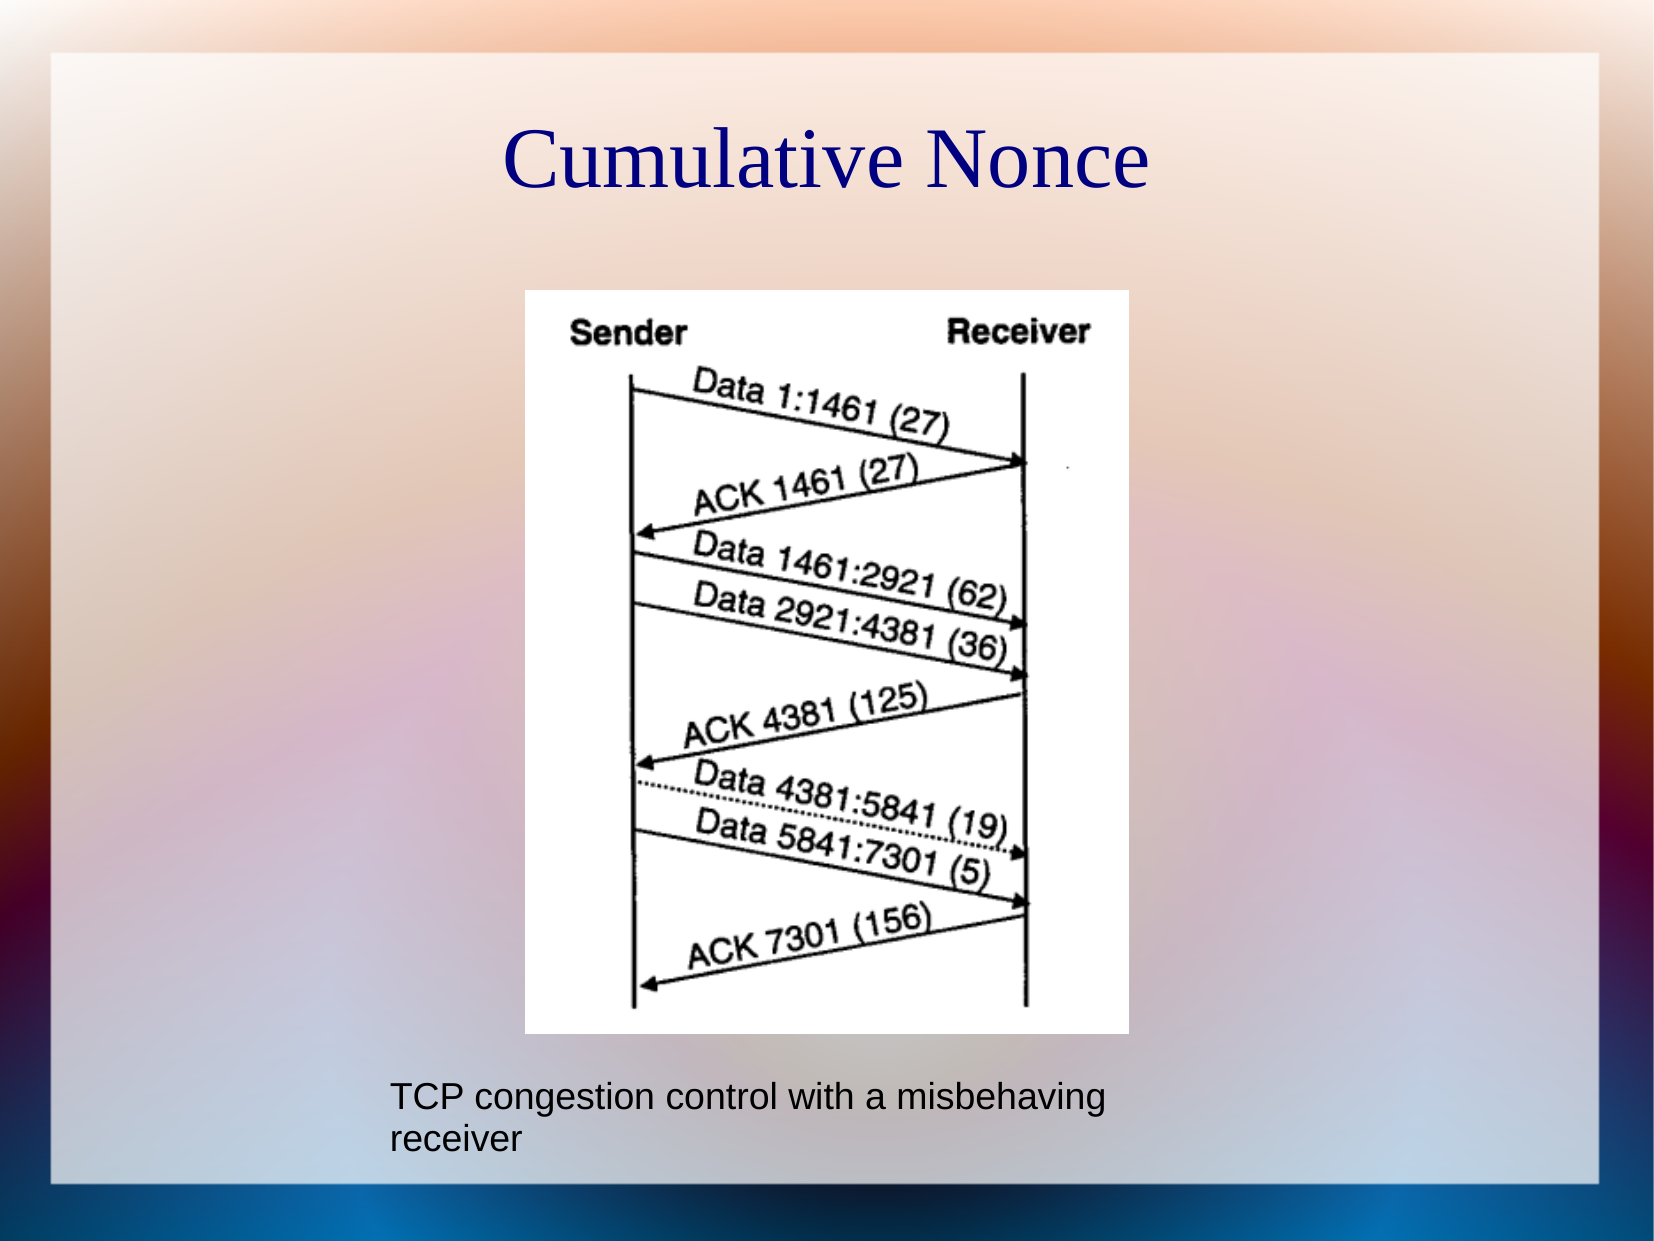

# Cumulative Nonce
TCP congestion control with a misbehaving receiver